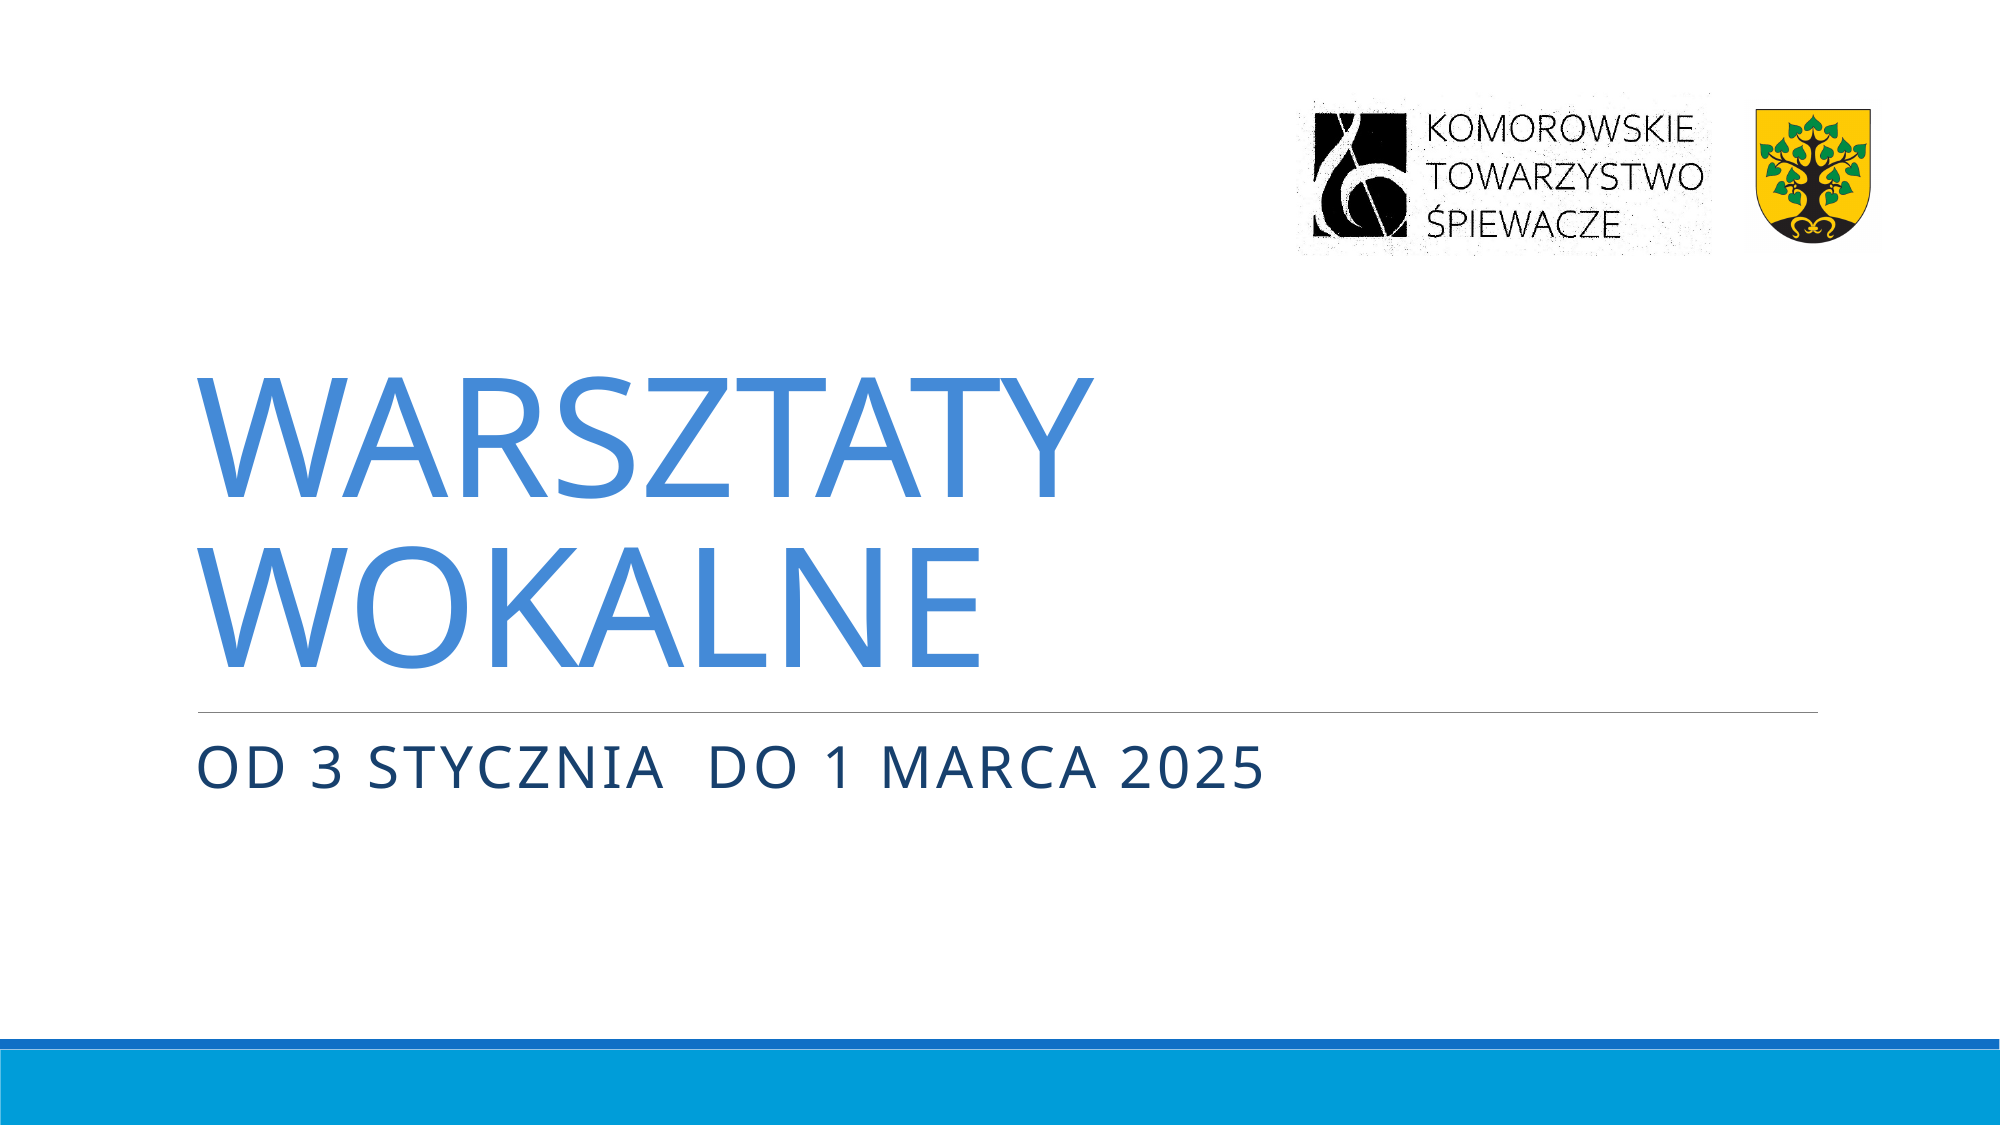

# WARSZTATY WOKALNE
od 3 stycznia DO 1 marcA 2025